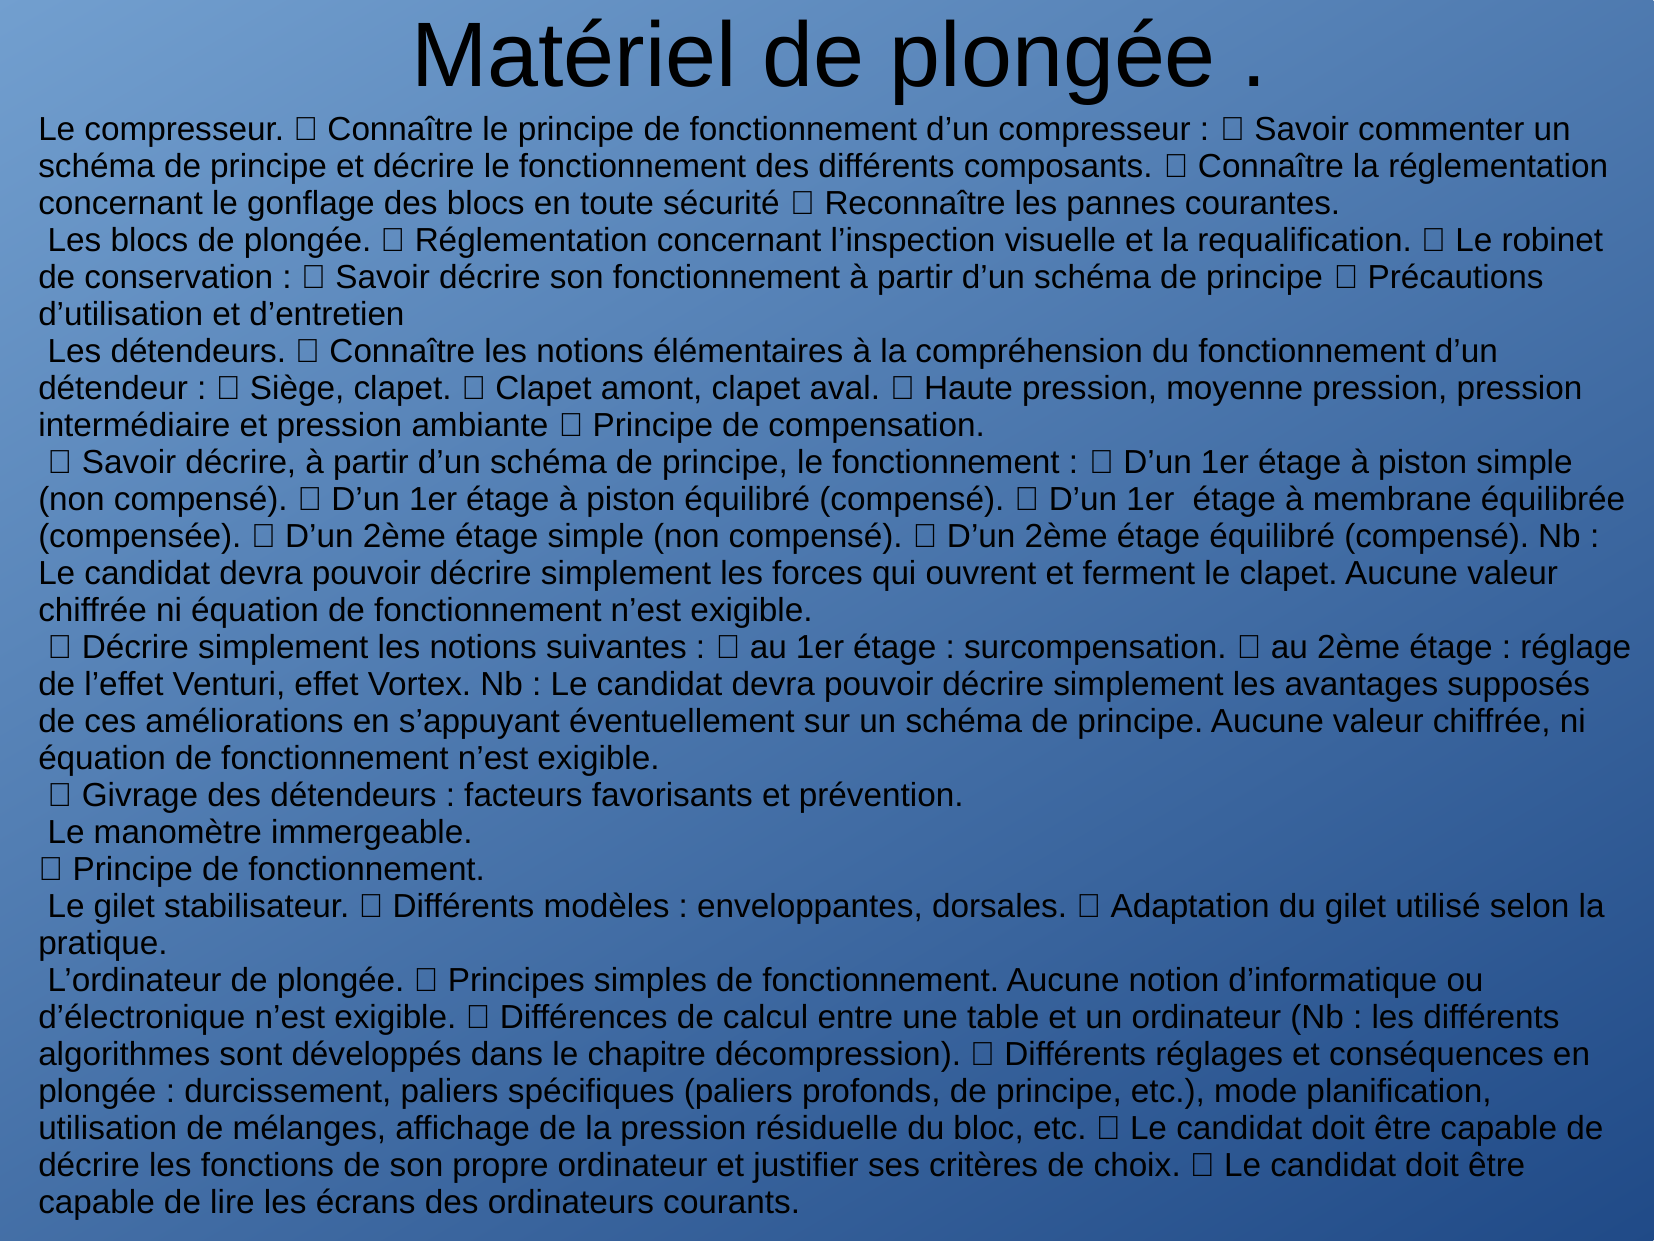

# Matériel de plongée .
Le compresseur.  Connaître le principe de fonctionnement d’un compresseur :  Savoir commenter un schéma de principe et décrire le fonctionnement des différents composants.  Connaître la réglementation concernant le gonflage des blocs en toute sécurité  Reconnaître les pannes courantes.
 Les blocs de plongée.  Réglementation concernant l’inspection visuelle et la requalification.  Le robinet de conservation :  Savoir décrire son fonctionnement à partir d’un schéma de principe  Précautions d’utilisation et d’entretien
 Les détendeurs.  Connaître les notions élémentaires à la compréhension du fonctionnement d’un détendeur :  Siège, clapet.  Clapet amont, clapet aval.  Haute pression, moyenne pression, pression intermédiaire et pression ambiante  Principe de compensation.
  Savoir décrire, à partir d’un schéma de principe, le fonctionnement :  D’un 1er étage à piston simple (non compensé).  D’un 1er étage à piston équilibré (compensé).  D’un 1er étage à membrane équilibrée (compensée).  D’un 2ème étage simple (non compensé).  D’un 2ème étage équilibré (compensé). Nb : Le candidat devra pouvoir décrire simplement les forces qui ouvrent et ferment le clapet. Aucune valeur chiffrée ni équation de fonctionnement n’est exigible.
  Décrire simplement les notions suivantes :  au 1er étage : surcompensation.  au 2ème étage : réglage de l’effet Venturi, effet Vortex. Nb : Le candidat devra pouvoir décrire simplement les avantages supposés de ces améliorations en s’appuyant éventuellement sur un schéma de principe. Aucune valeur chiffrée, ni équation de fonctionnement n’est exigible.
  Givrage des détendeurs : facteurs favorisants et prévention.
 Le manomètre immergeable.
 Principe de fonctionnement.
 Le gilet stabilisateur.  Différents modèles : enveloppantes, dorsales.  Adaptation du gilet utilisé selon la pratique.
 L’ordinateur de plongée.  Principes simples de fonctionnement. Aucune notion d’informatique ou d’électronique n’est exigible.  Différences de calcul entre une table et un ordinateur (Nb : les différents algorithmes sont développés dans le chapitre décompression).  Différents réglages et conséquences en plongée : durcissement, paliers spécifiques (paliers profonds, de principe, etc.), mode planification, utilisation de mélanges, affichage de la pression résiduelle du bloc, etc.  Le candidat doit être capable de décrire les fonctions de son propre ordinateur et justifier ses critères de choix.  Le candidat doit être capable de lire les écrans des ordinateurs courants.